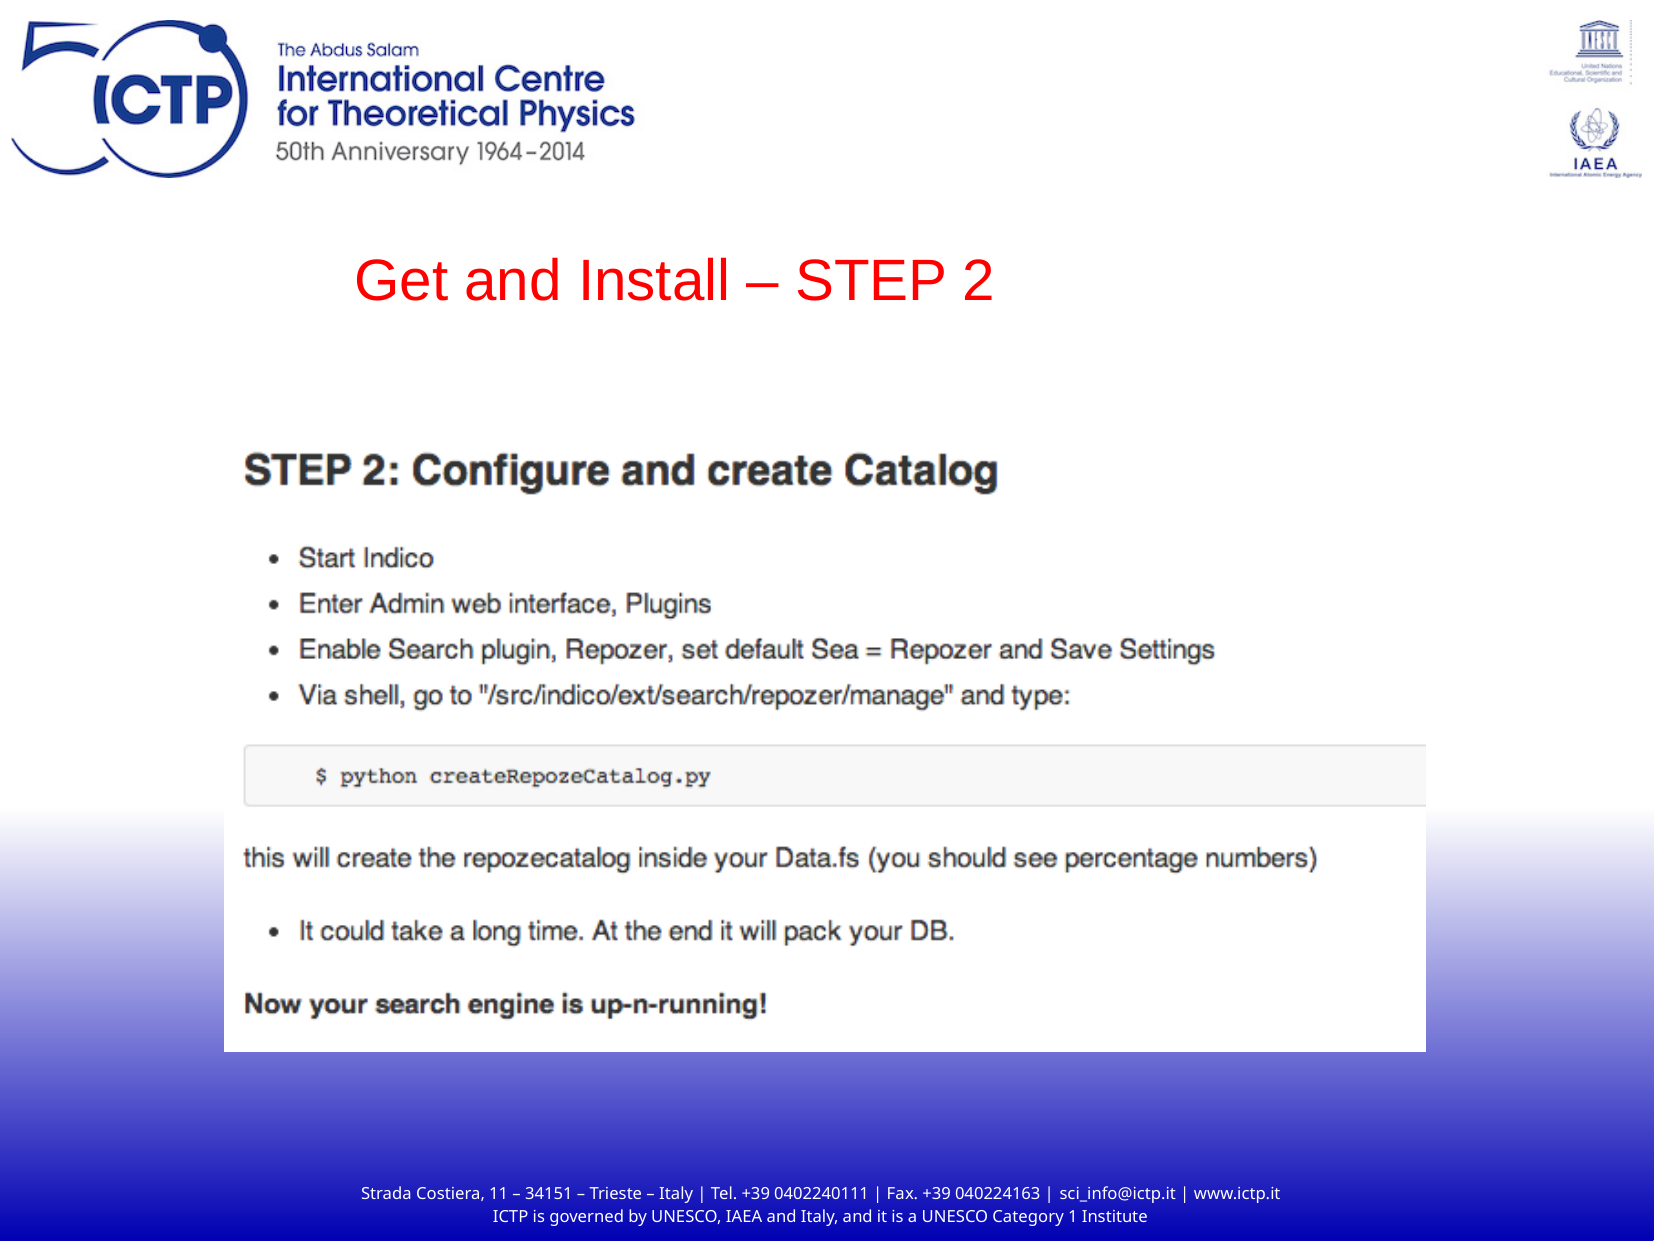

# Get and Install – STEP 2